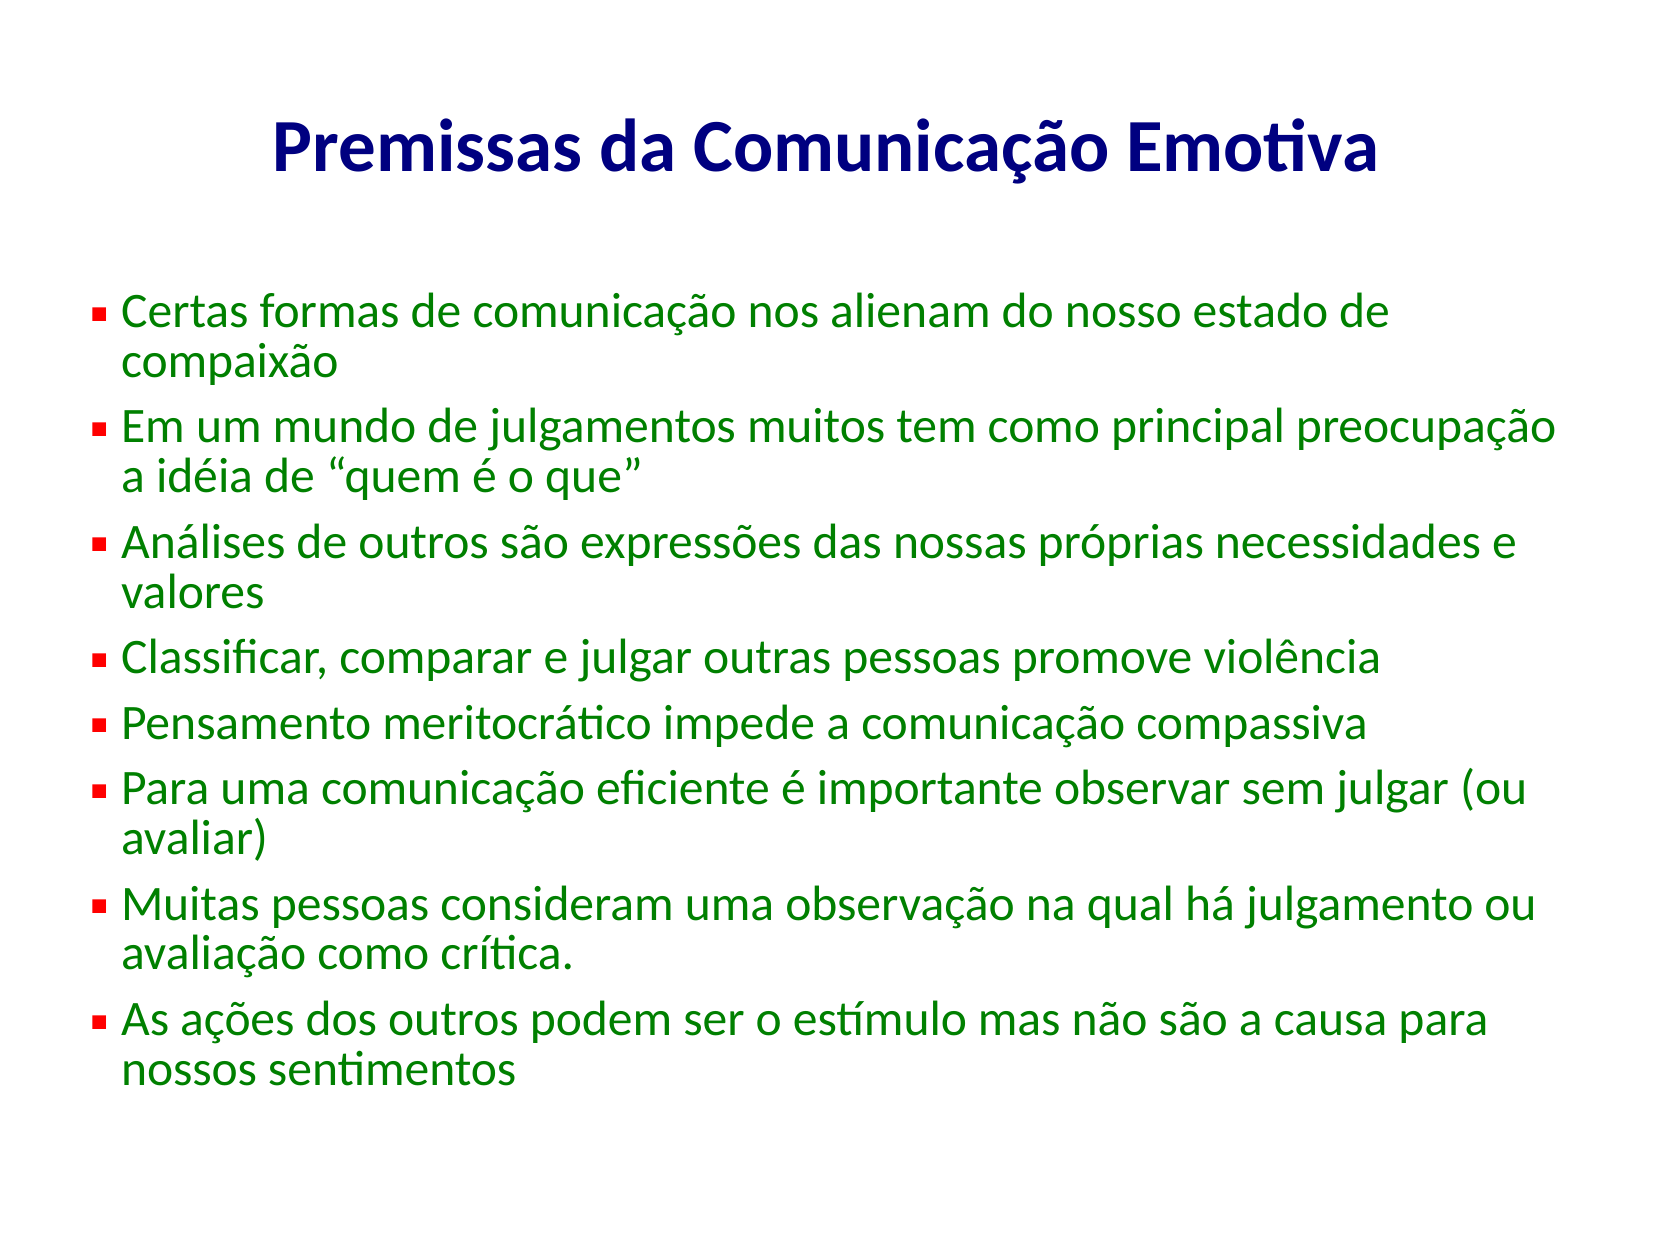

# Premissas da Comunicação Emotiva
Certas formas de comunicação nos alienam do nosso estado de compaixão
Em um mundo de julgamentos muitos tem como principal preocupação a idéia de “quem é o que”
Análises de outros são expressões das nossas próprias necessidades e valores
Classificar, comparar e julgar outras pessoas promove violência
Pensamento meritocrático impede a comunicação compassiva
Para uma comunicação eficiente é importante observar sem julgar (ou avaliar)
Muitas pessoas consideram uma observação na qual há julgamento ou avaliação como crítica.
As ações dos outros podem ser o estímulo mas não são a causa para nossos sentimentos